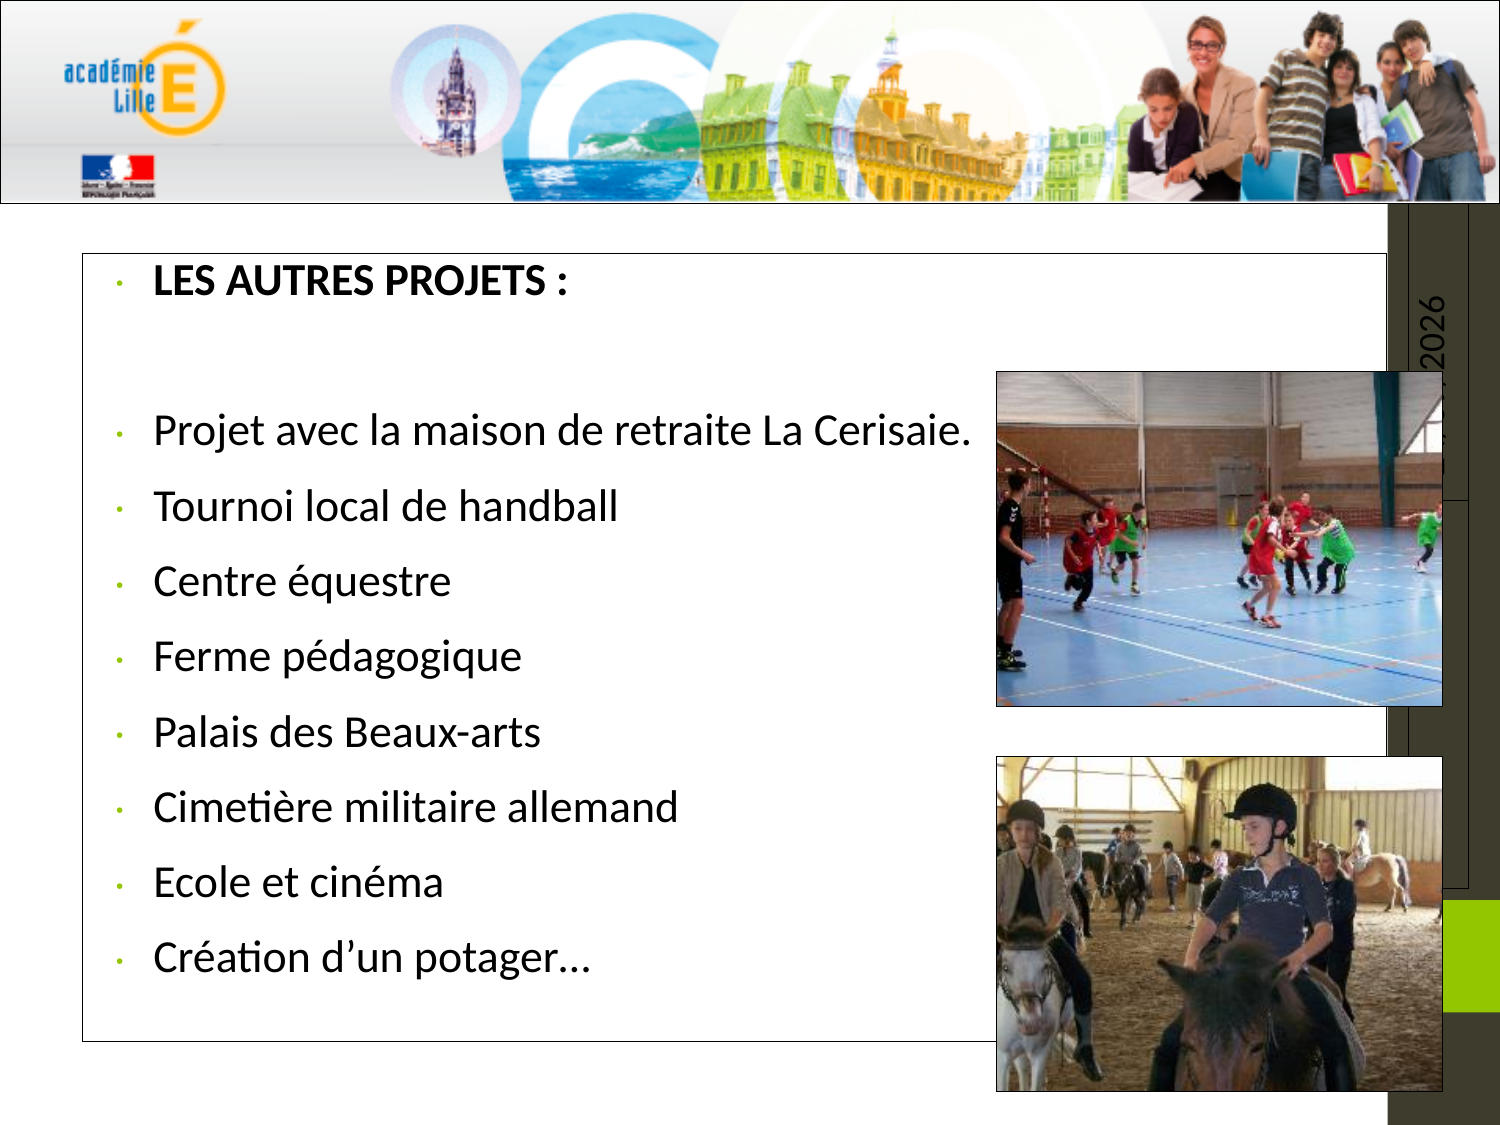

# LES AUTRES PROJETS :
Projet avec la maison de retraite La Cerisaie.
Tournoi local de handball
Centre équestre
Ferme pédagogique
Palais des Beaux-arts
Cimetière militaire allemand
Ecole et cinéma
Création d’un potager…